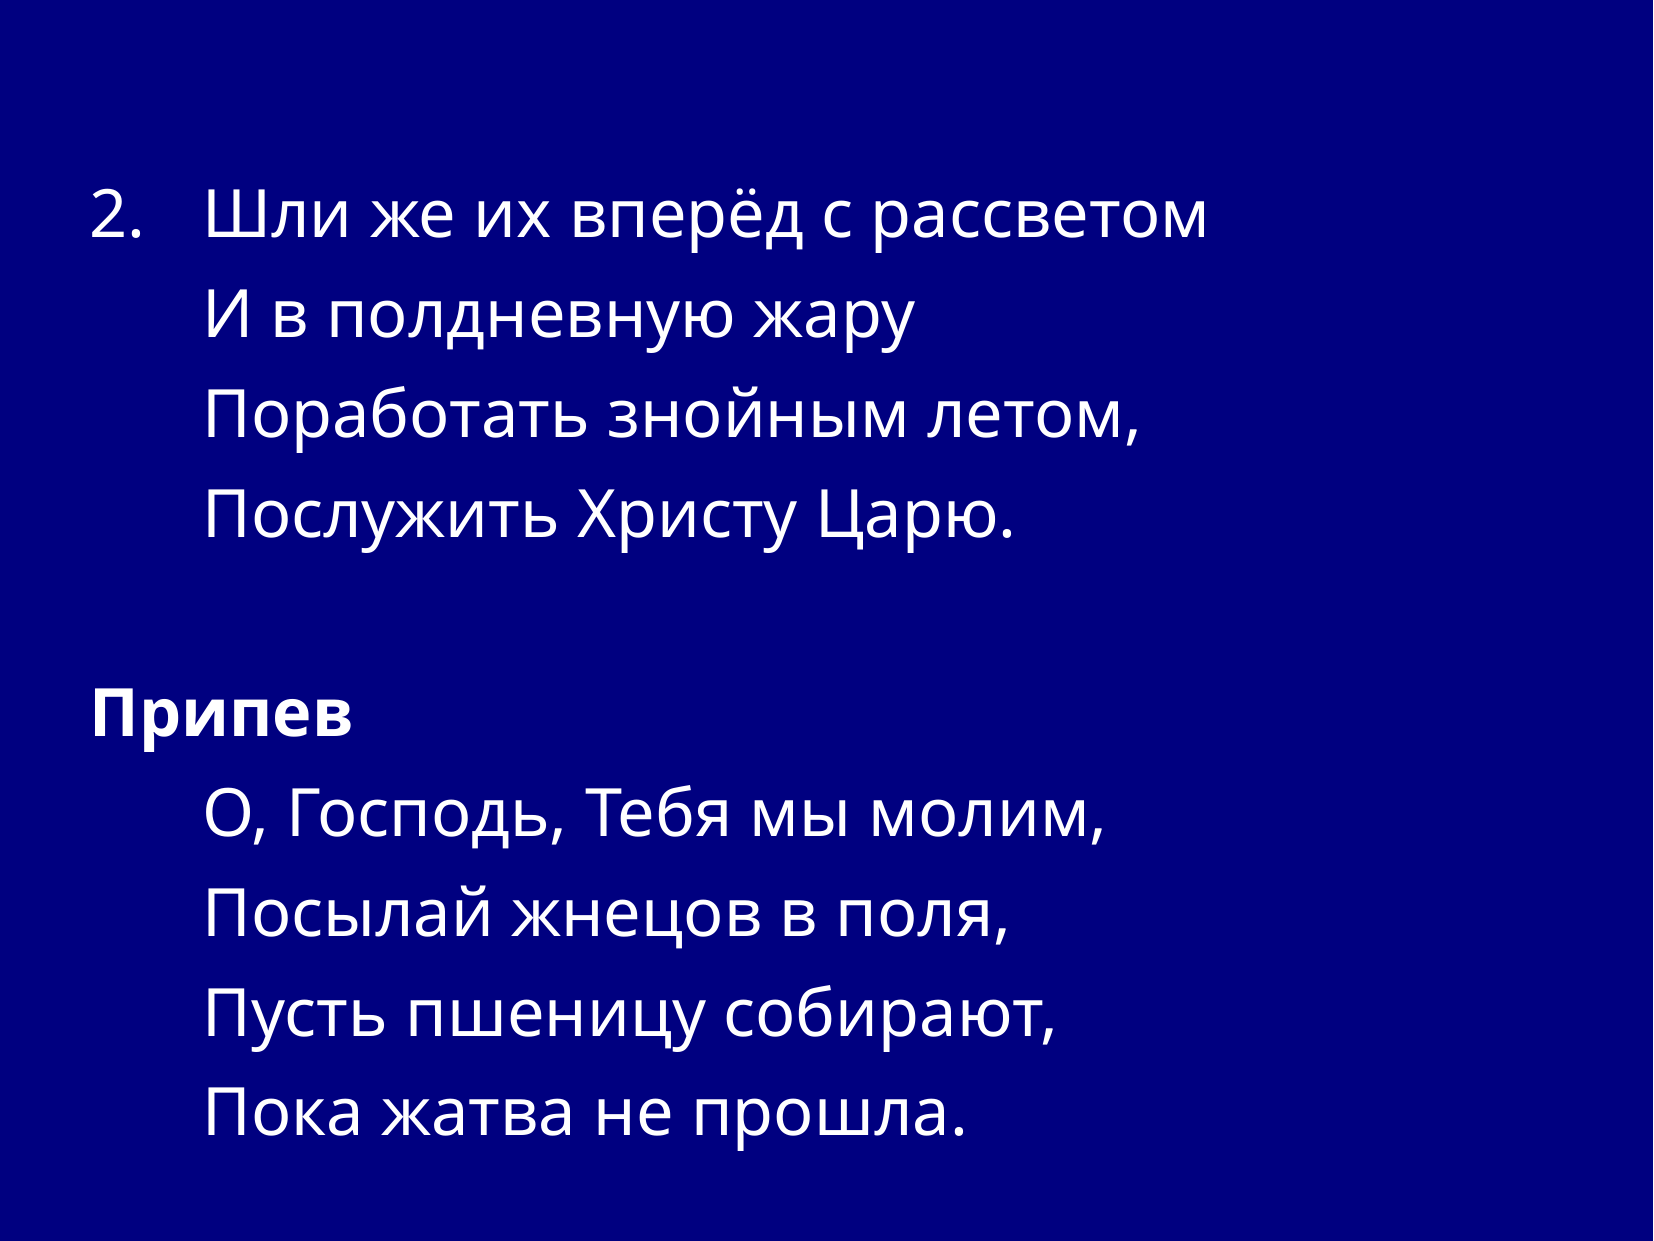

2.	Шли же их вперёд с рассветом
	И в полдневную жару
	Поработать знойным летом,
	Послужить Христу Царю.
Припев
	О, Господь, Тебя мы молим,
	Посылай жнецов в поля,
	Пусть пшеницу собирают,
	Пока жатва не прошла.